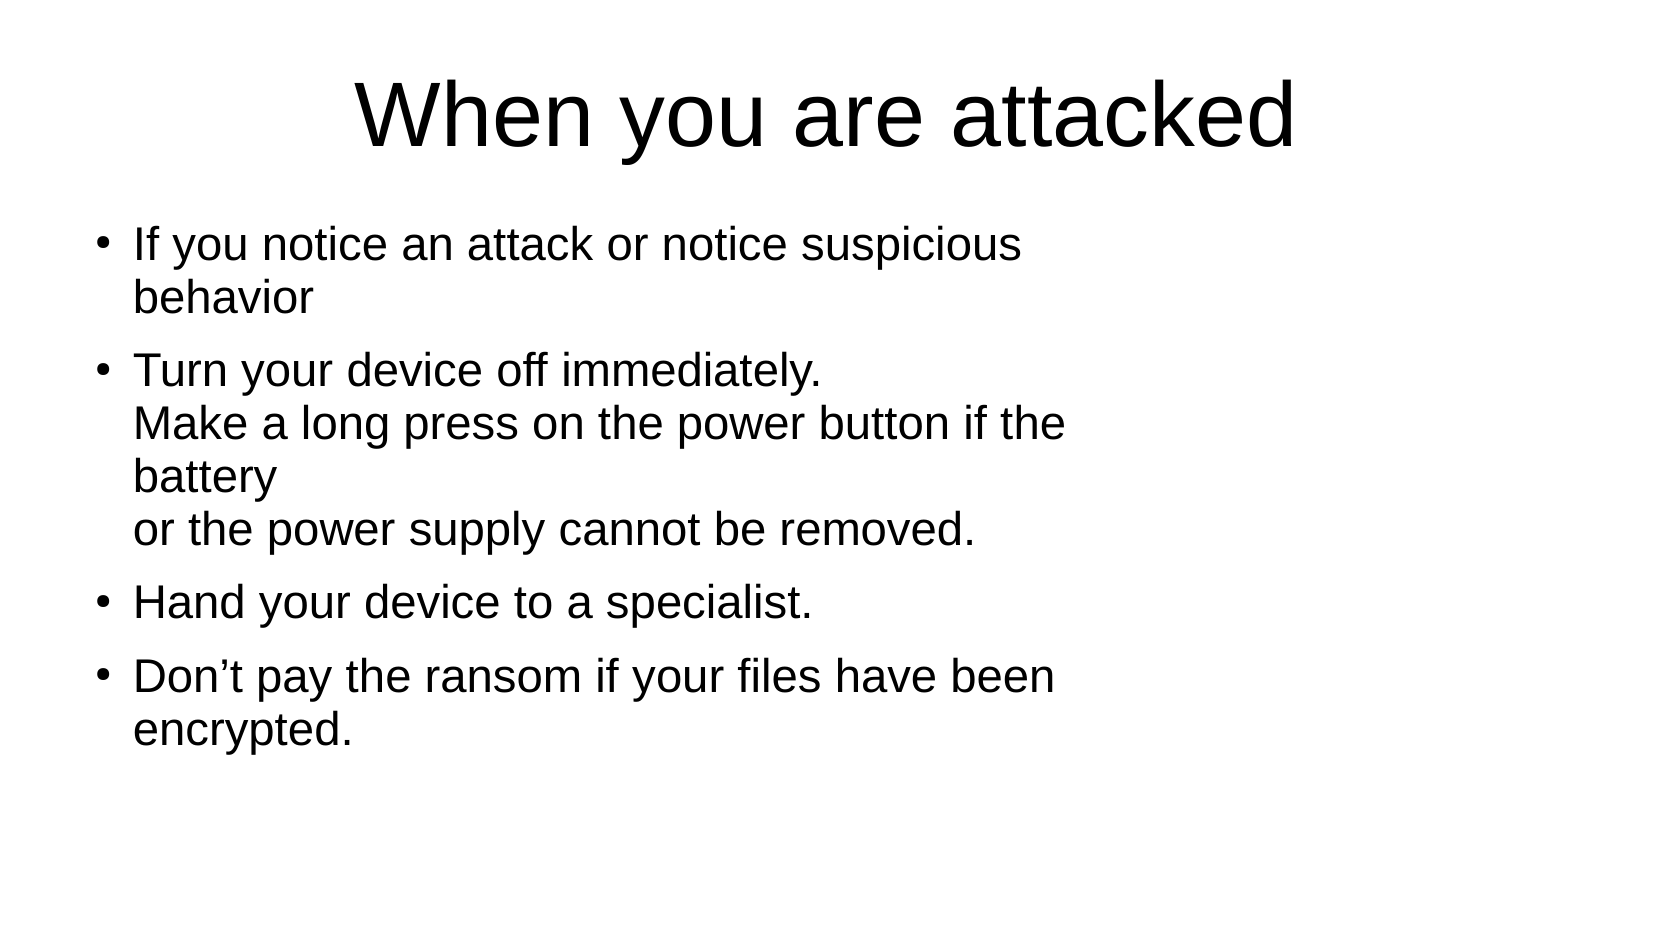

# When you are attacked
If you notice an attack or notice suspicious behavior
Turn your device off immediately.
Make a long press on the power button if the battery
or the power supply cannot be removed.
Hand your device to a specialist.
Don’t pay the ransom if your files have been encrypted.